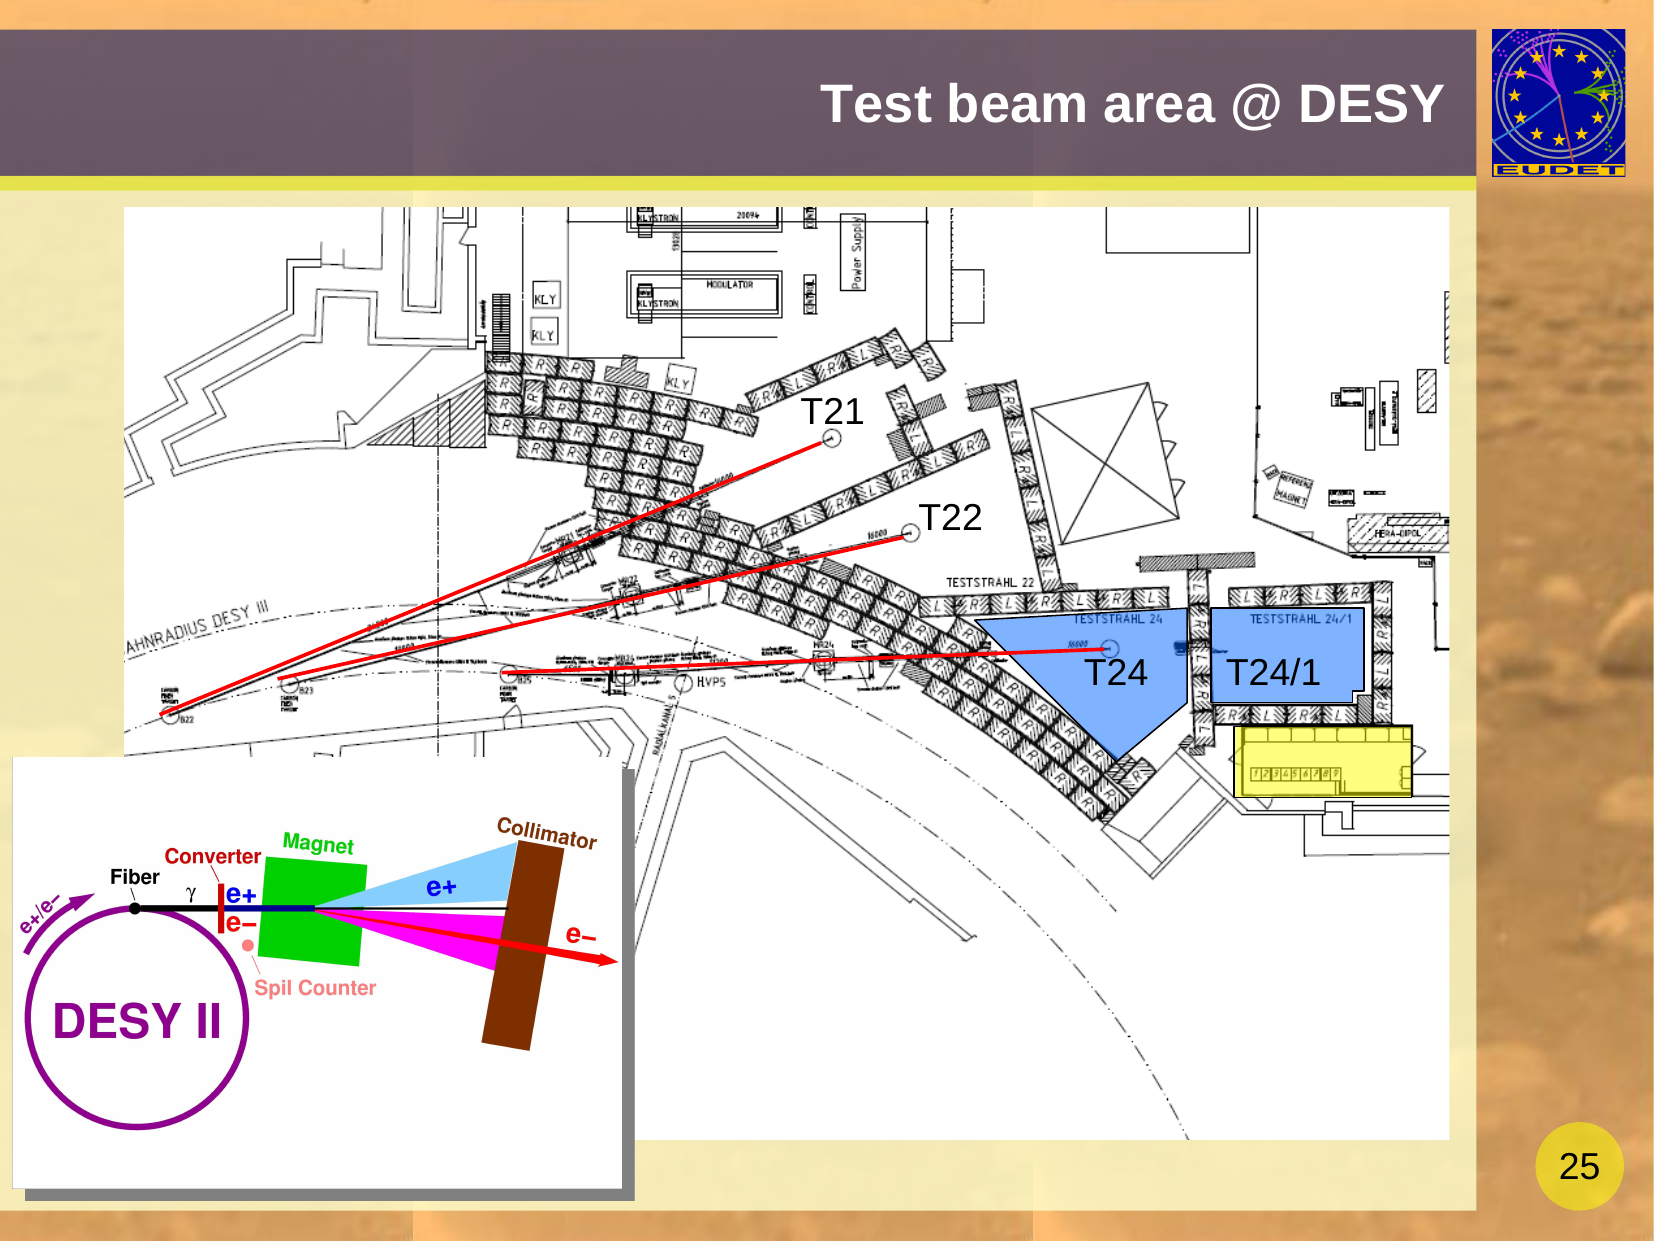

# Test beam area @ DESY
T21
T22
T24
T24/1